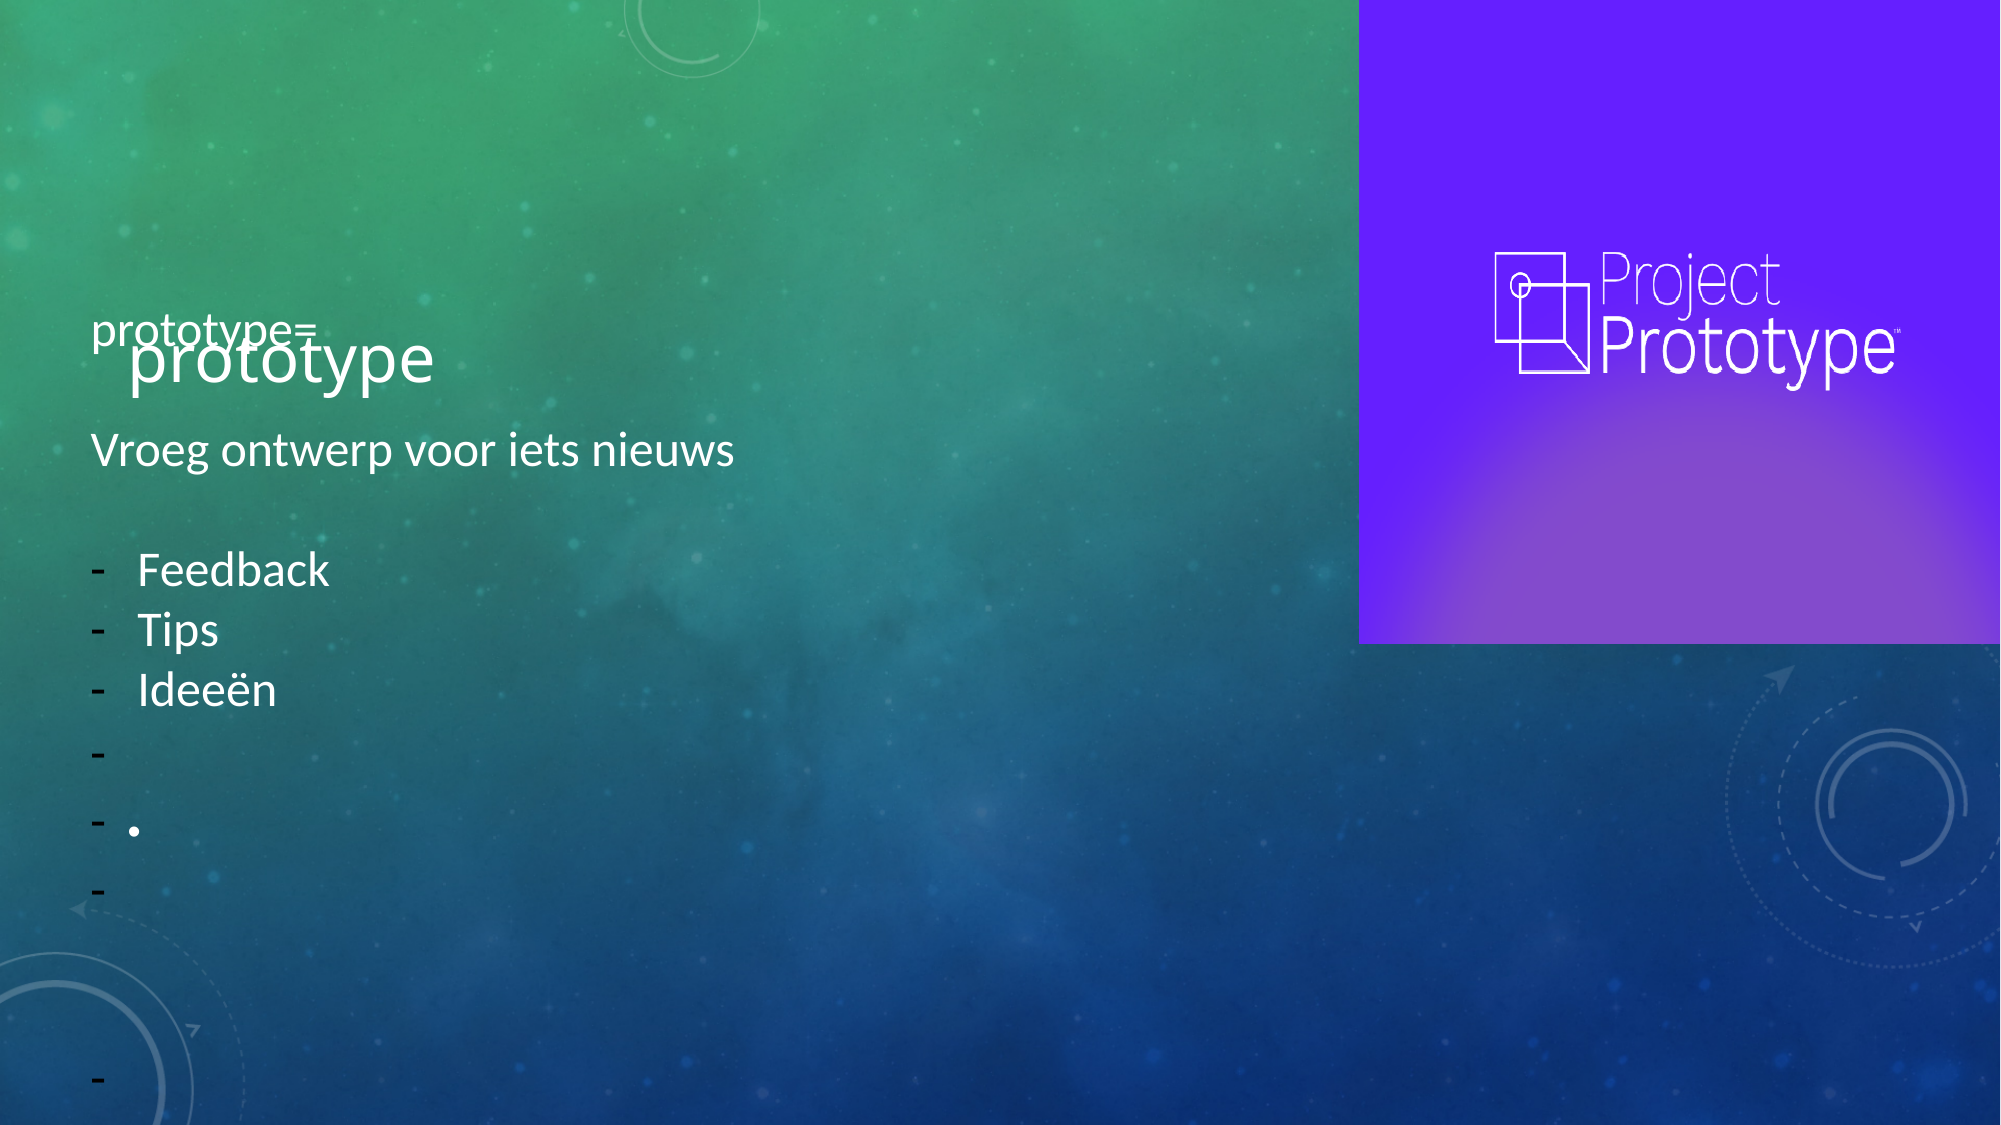

# prototype
prototype=
Vroeg ontwerp voor iets nieuws
Feedback
Tips
Ideeën